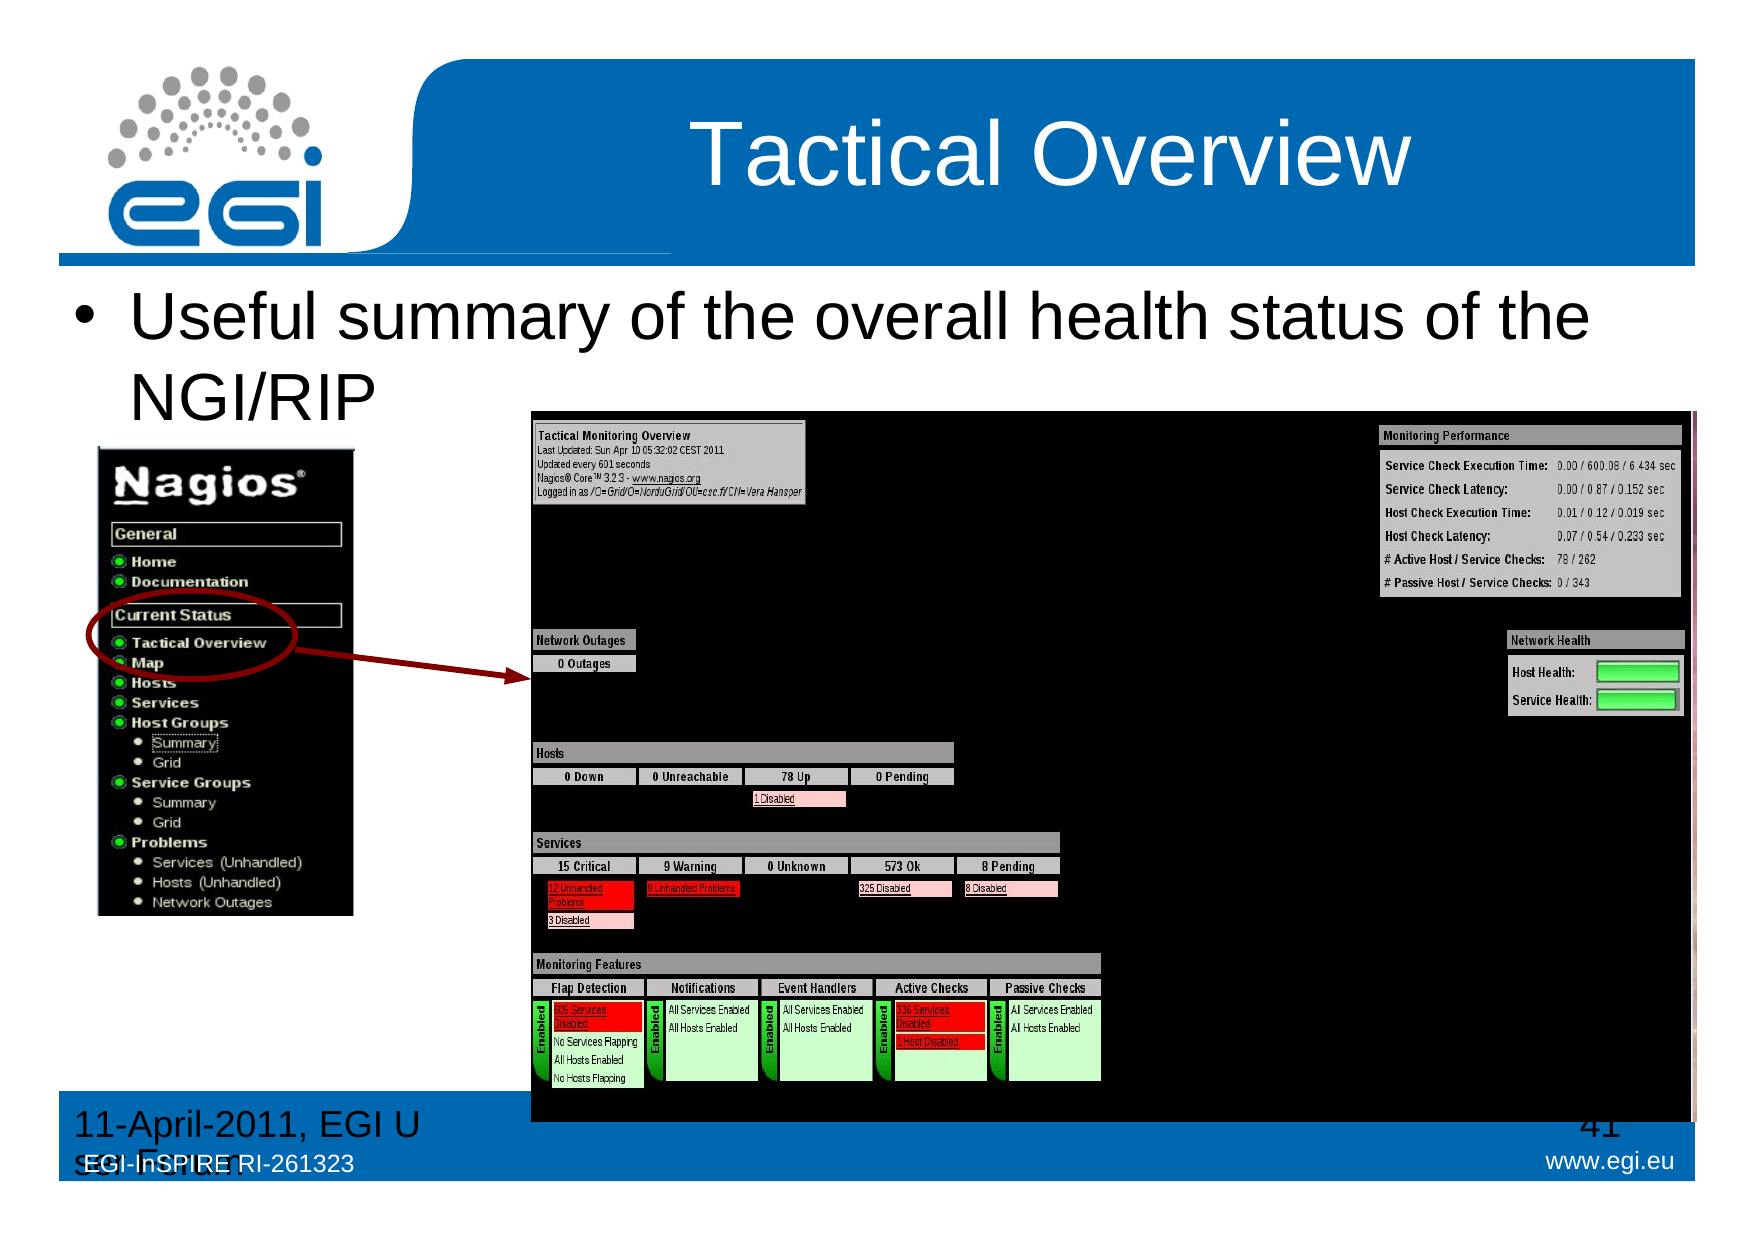

# Tactical Overview
Useful summary of the overall health status of the NGI/RIP
11-April-2011, EGI User Forum
41
Training Guide